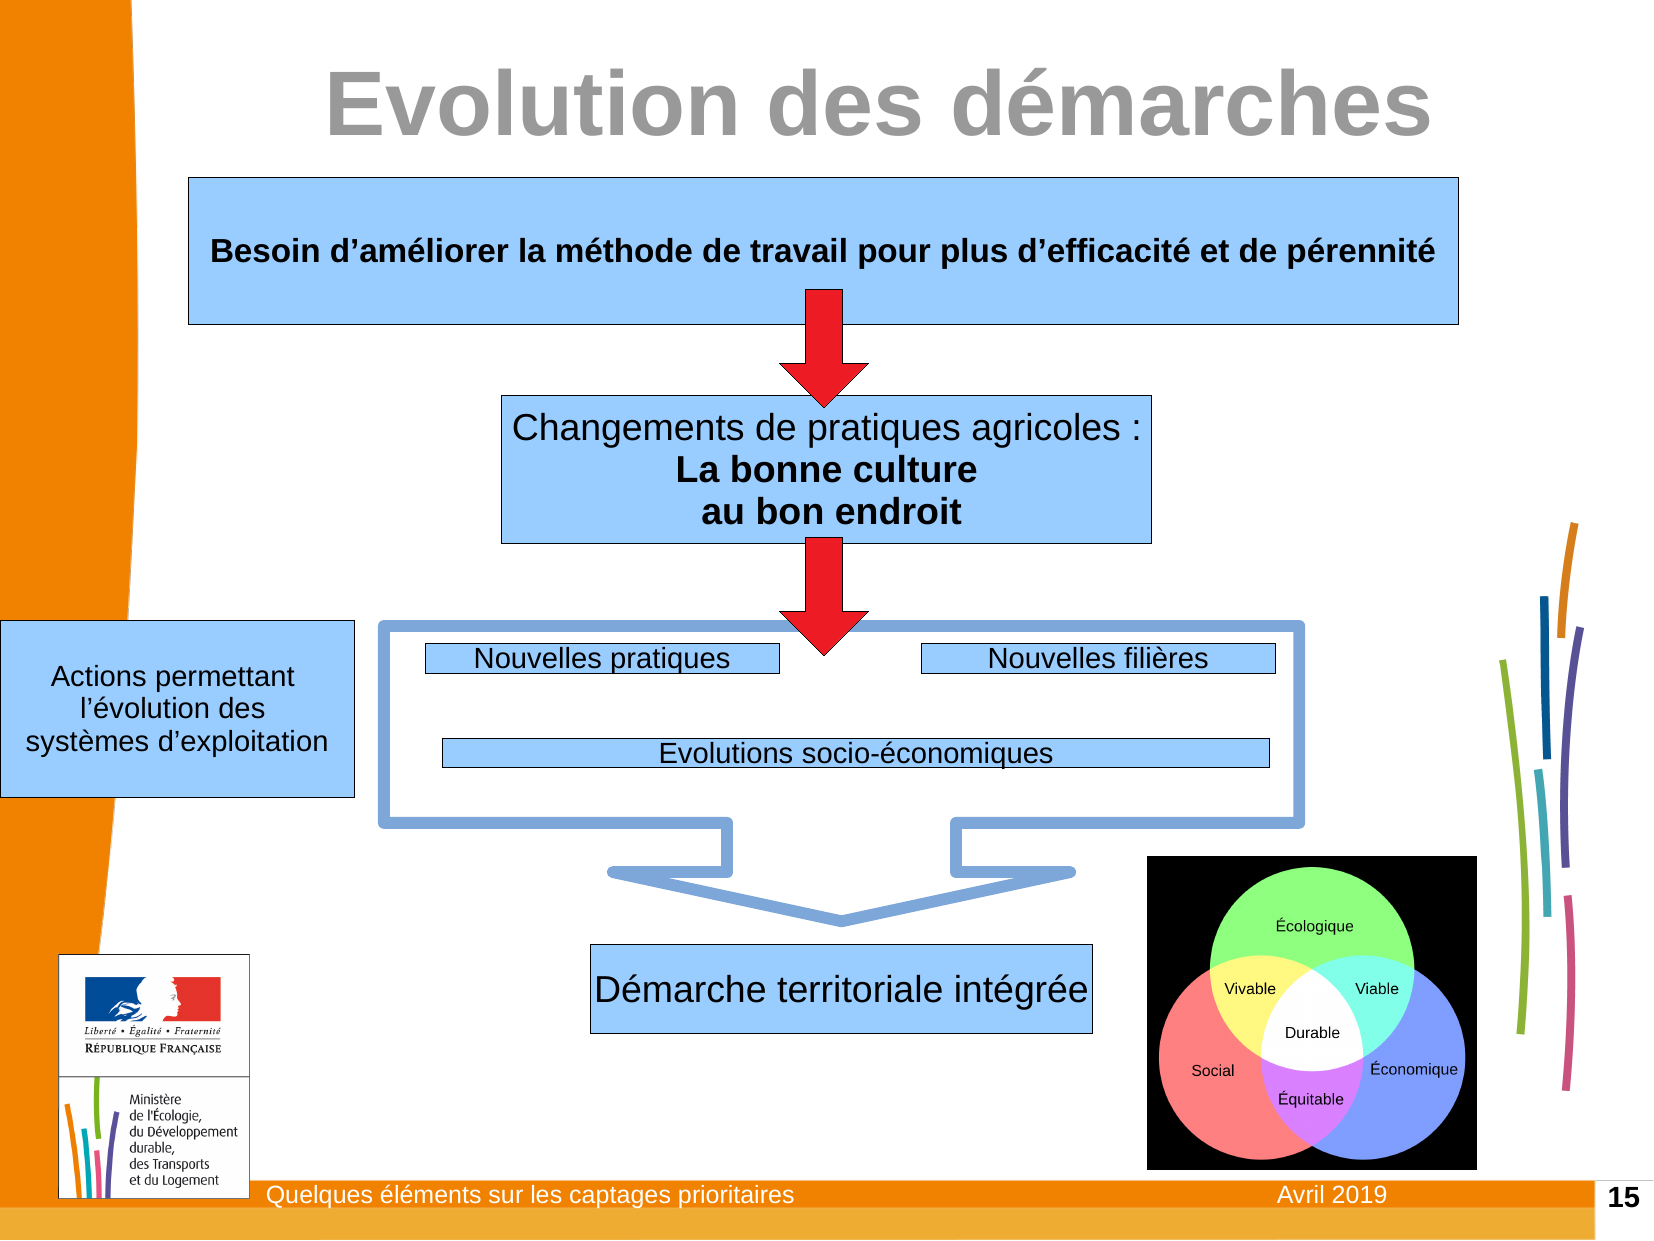

# Evolution des démarches
Besoin d’améliorer la méthode de travail pour plus d’efficacité et de pérennité
Changements de pratiques agricoles :
La bonne culture
 au bon endroit
Actions permettant
l’évolution des
systèmes d’exploitation
Nouvelles pratiques
Nouvelles filières
Evolutions socio-économiques
Démarche territoriale intégrée
Quelques éléments sur les captages prioritaires
Avril 2019
15